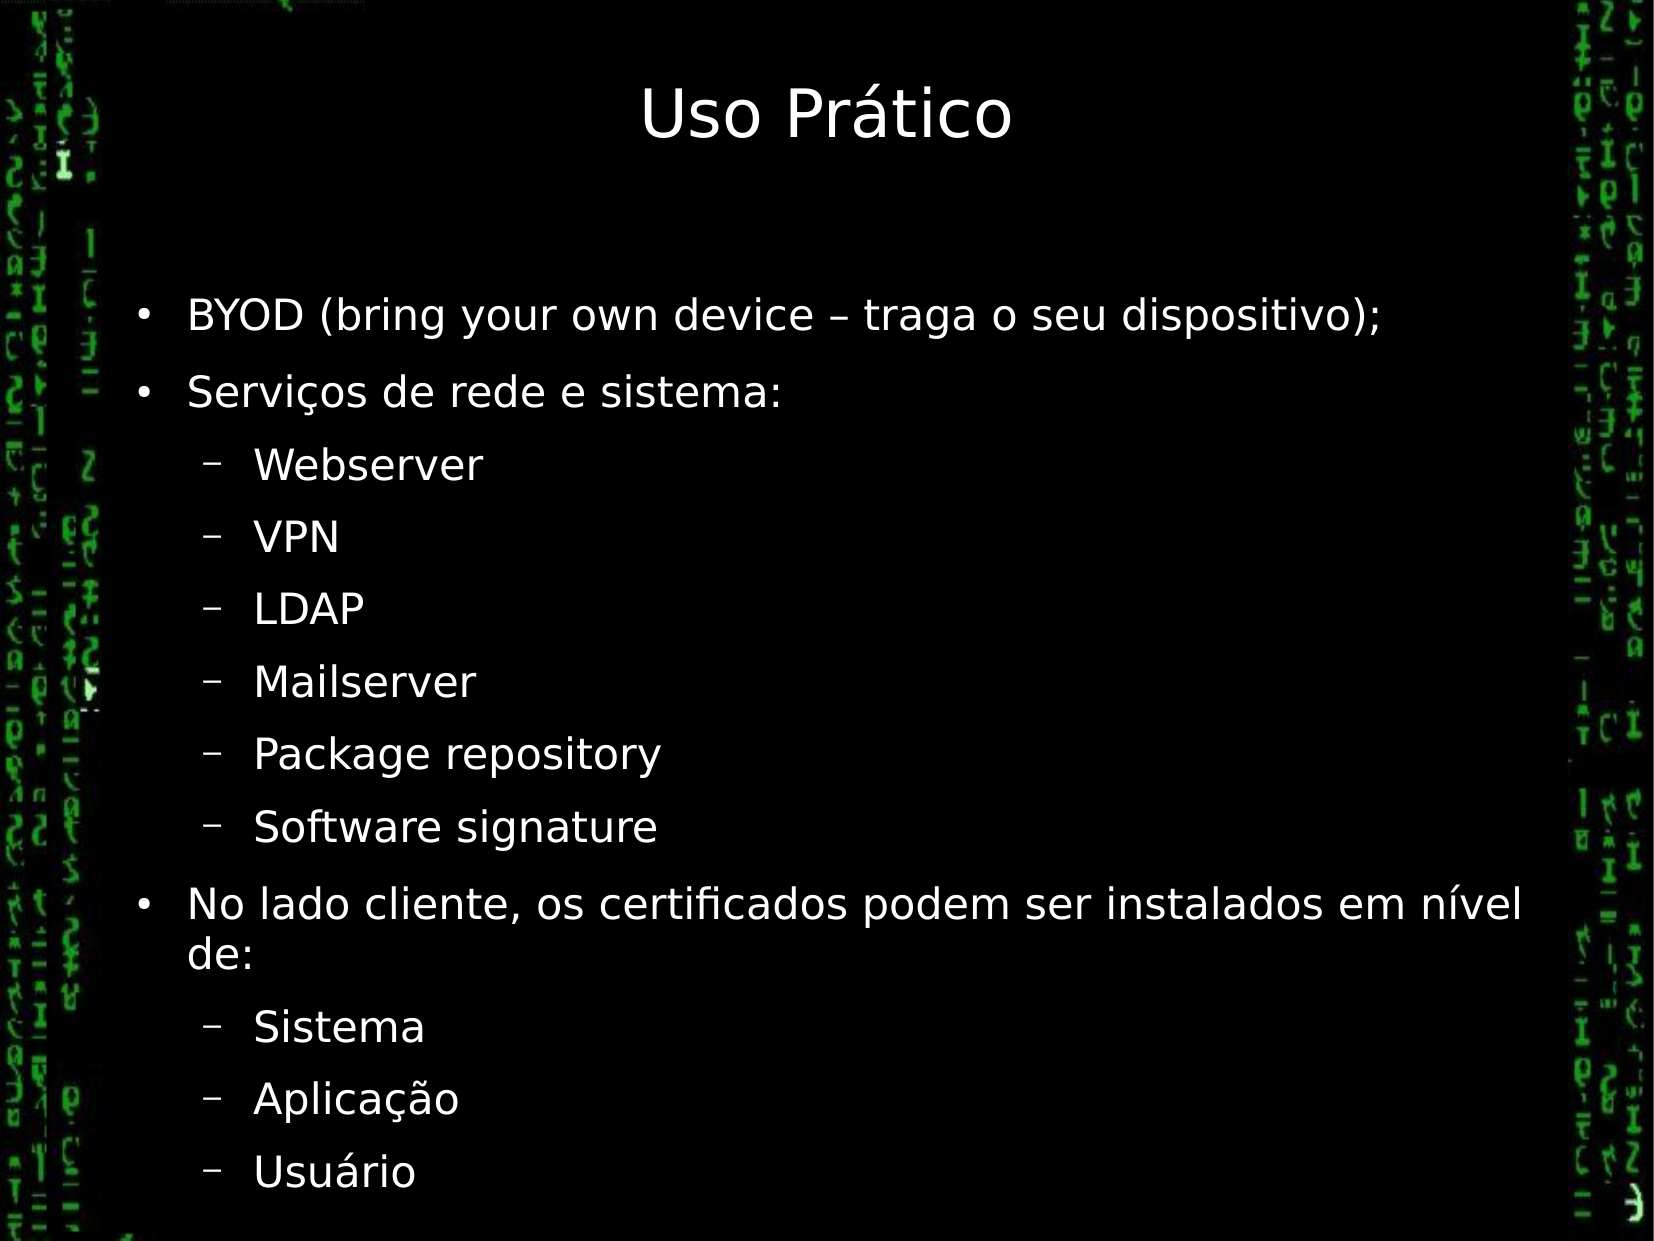

# Uso Prático
BYOD (bring your own device – traga o seu dispositivo);
Serviços de rede e sistema:
Webserver
VPN
LDAP
Mailserver
Package repository
Software signature
No lado cliente, os certificados podem ser instalados em nível de:
Sistema
Aplicação
Usuário